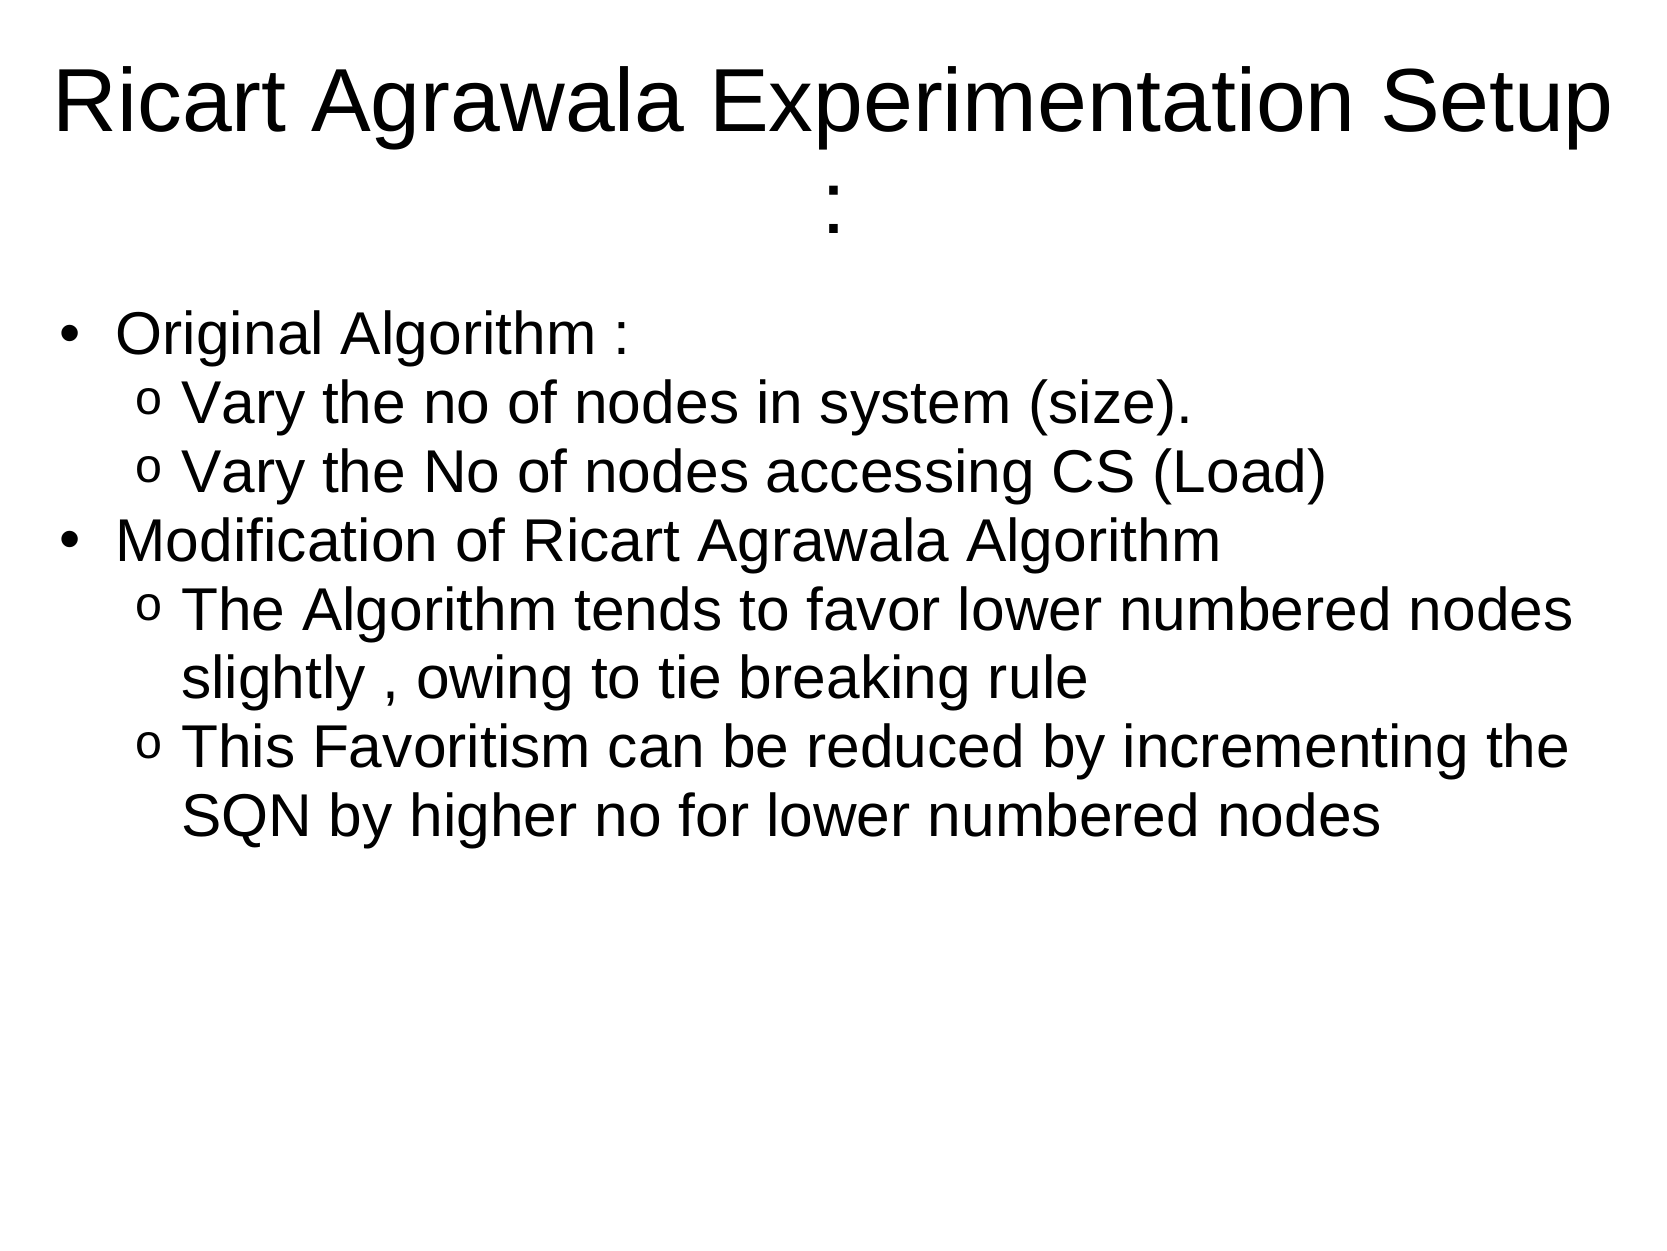

# Ricart Agrawala Experimentation Setup :
Original Algorithm :
Vary the no of nodes in system (size).
Vary the No of nodes accessing CS (Load)
Modification of Ricart Agrawala Algorithm
The Algorithm tends to favor lower numbered nodes slightly , owing to tie breaking rule
This Favoritism can be reduced by incrementing the SQN by higher no for lower numbered nodes